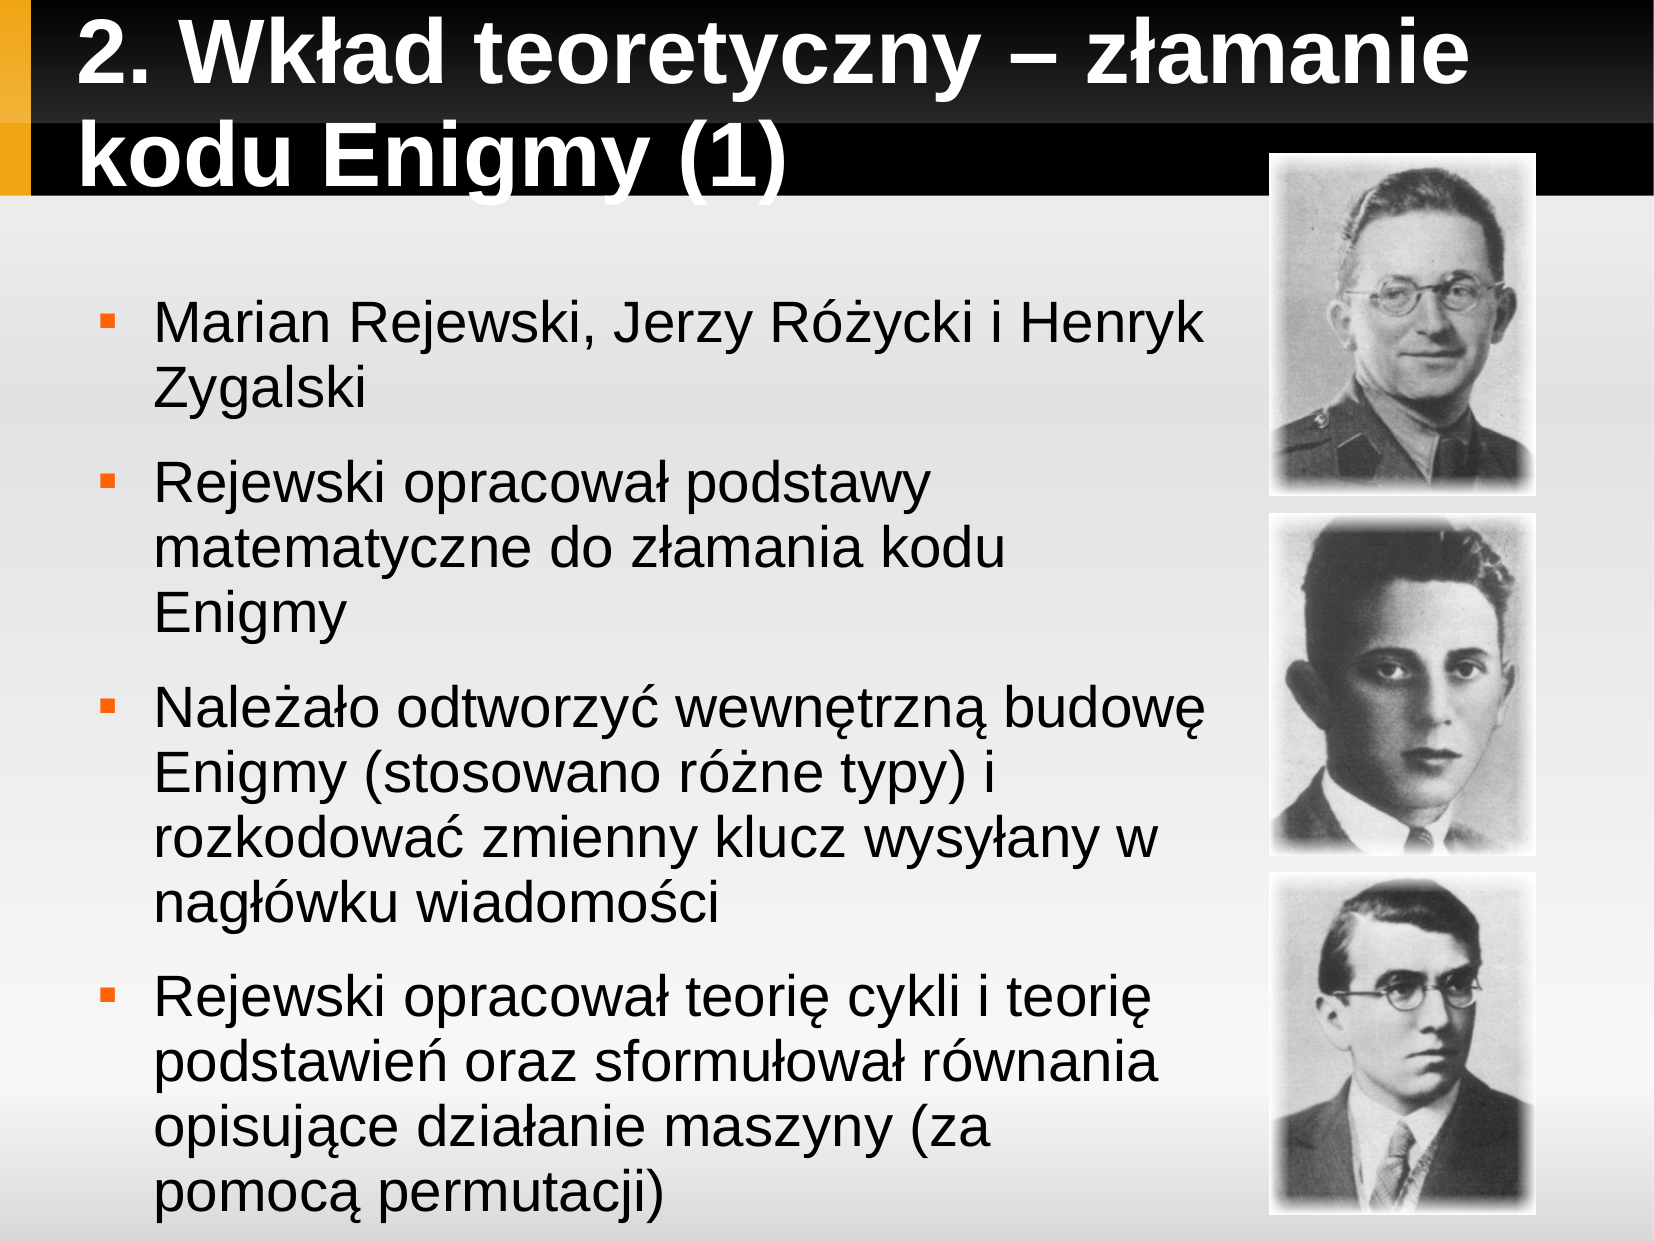

# 2. Wkład teoretyczny – złamanie kodu Enigmy (1)
Marian Rejewski, Jerzy Różycki i Henryk Zygalski
Rejewski opracował podstawy matematyczne do złamania kodu Enigmy
Należało odtworzyć wewnętrzną budowę Enigmy (stosowano różne typy) i rozkodować zmienny klucz wysyłany w nagłówku wiadomości
Rejewski opracował teorię cykli i teorię podstawień oraz sformułował równania opisujące działanie maszyny (za pomocą permutacji)